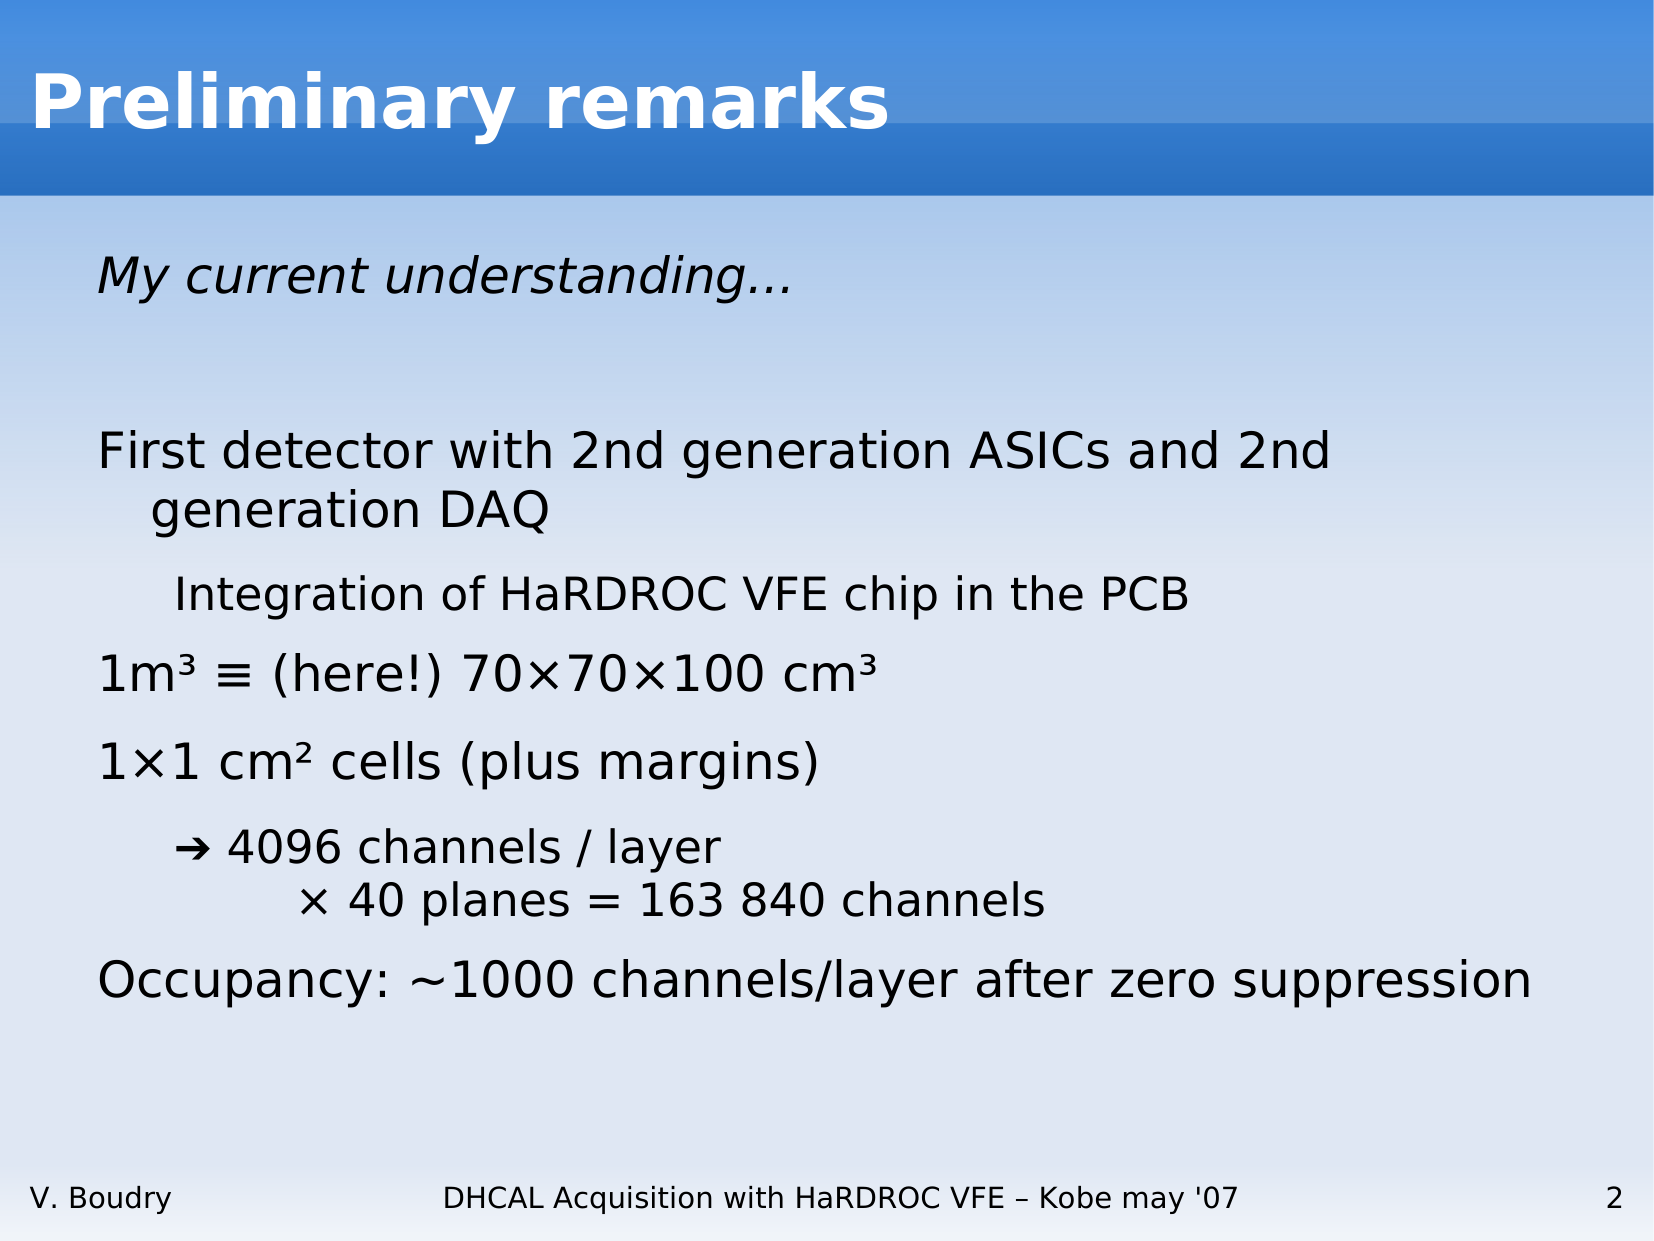

# Preliminary remarks
My current understanding...
First detector with 2nd generation ASICs and 2nd generation DAQ
Integration of HaRDROC VFE chip in the PCB
1m³ ≡ (here!) 70×70×100 cm³
1×1 cm² cells (plus margins)
➔ 4096 channels / layer
	× 40 planes = 163 840 channels
Occupancy: ~1000 channels/layer after zero suppression
DHCAL Acquisition with HaRDROC VFE – Kobe may '07
2